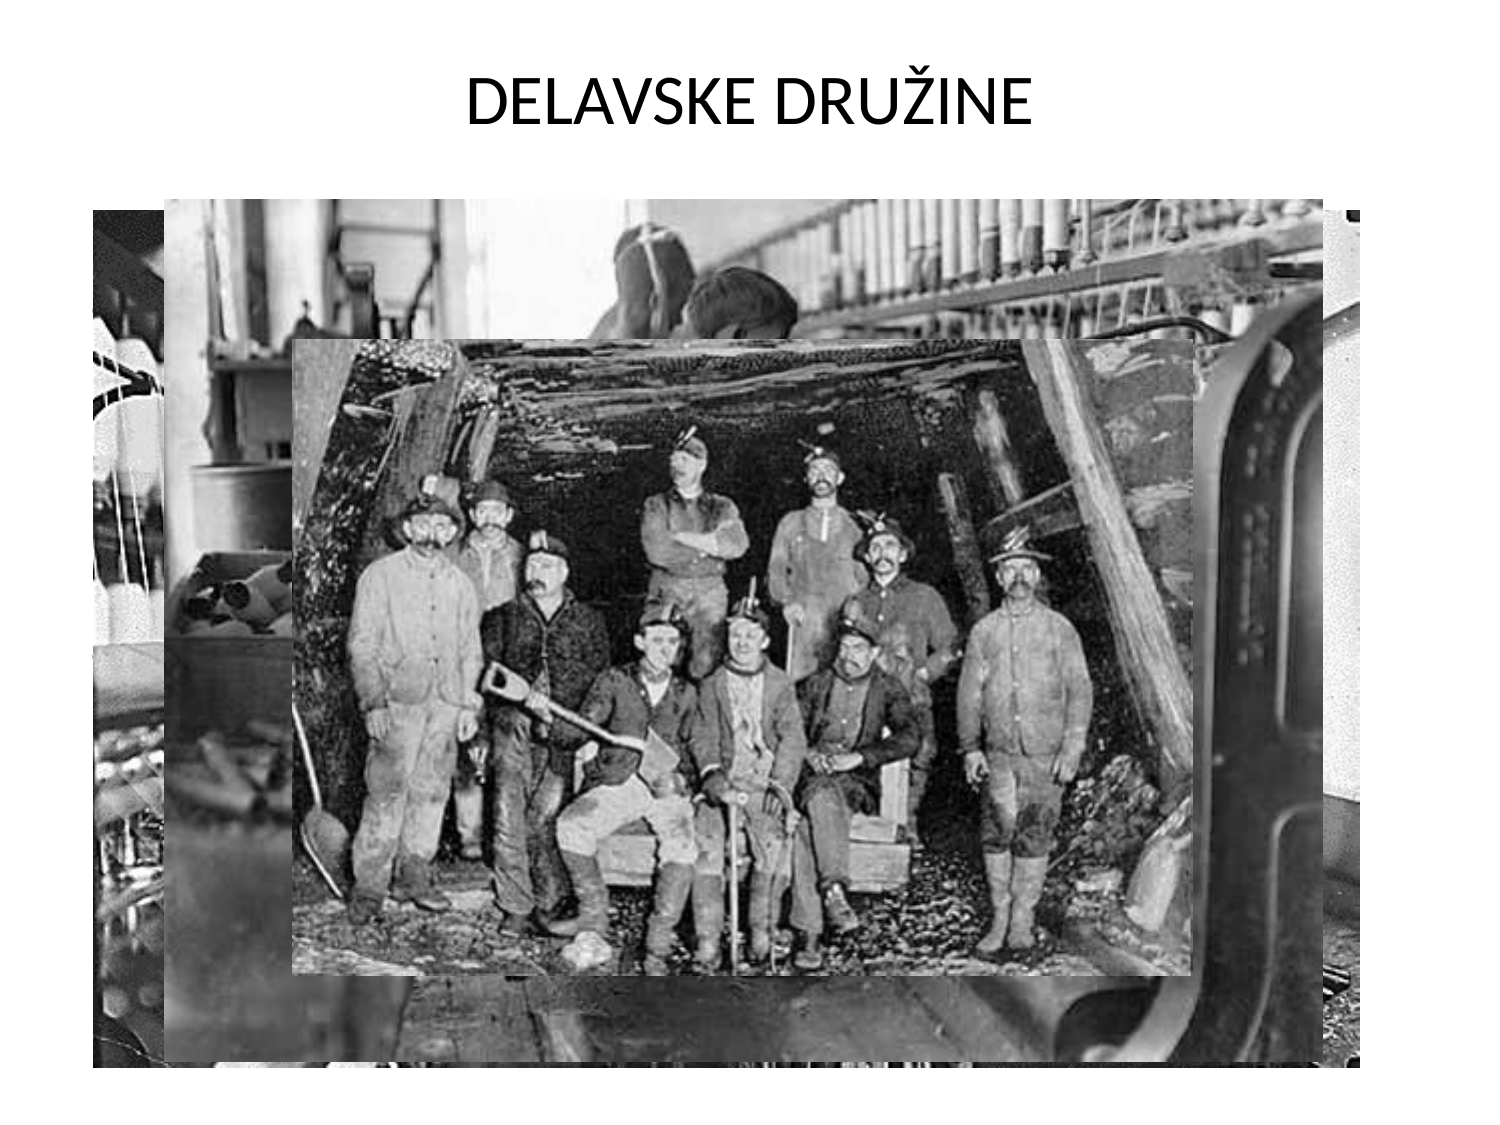

# DELAVSKE DRUŽINE
najsiromašnejše je bilo življenje v delavskih družinah
tu ni bilo ne duha ne sluha o meščanskem miru in udobju
matere in otroci so morali delati poleg očeta za dodaten zaslužek, da je družina sploh preživela